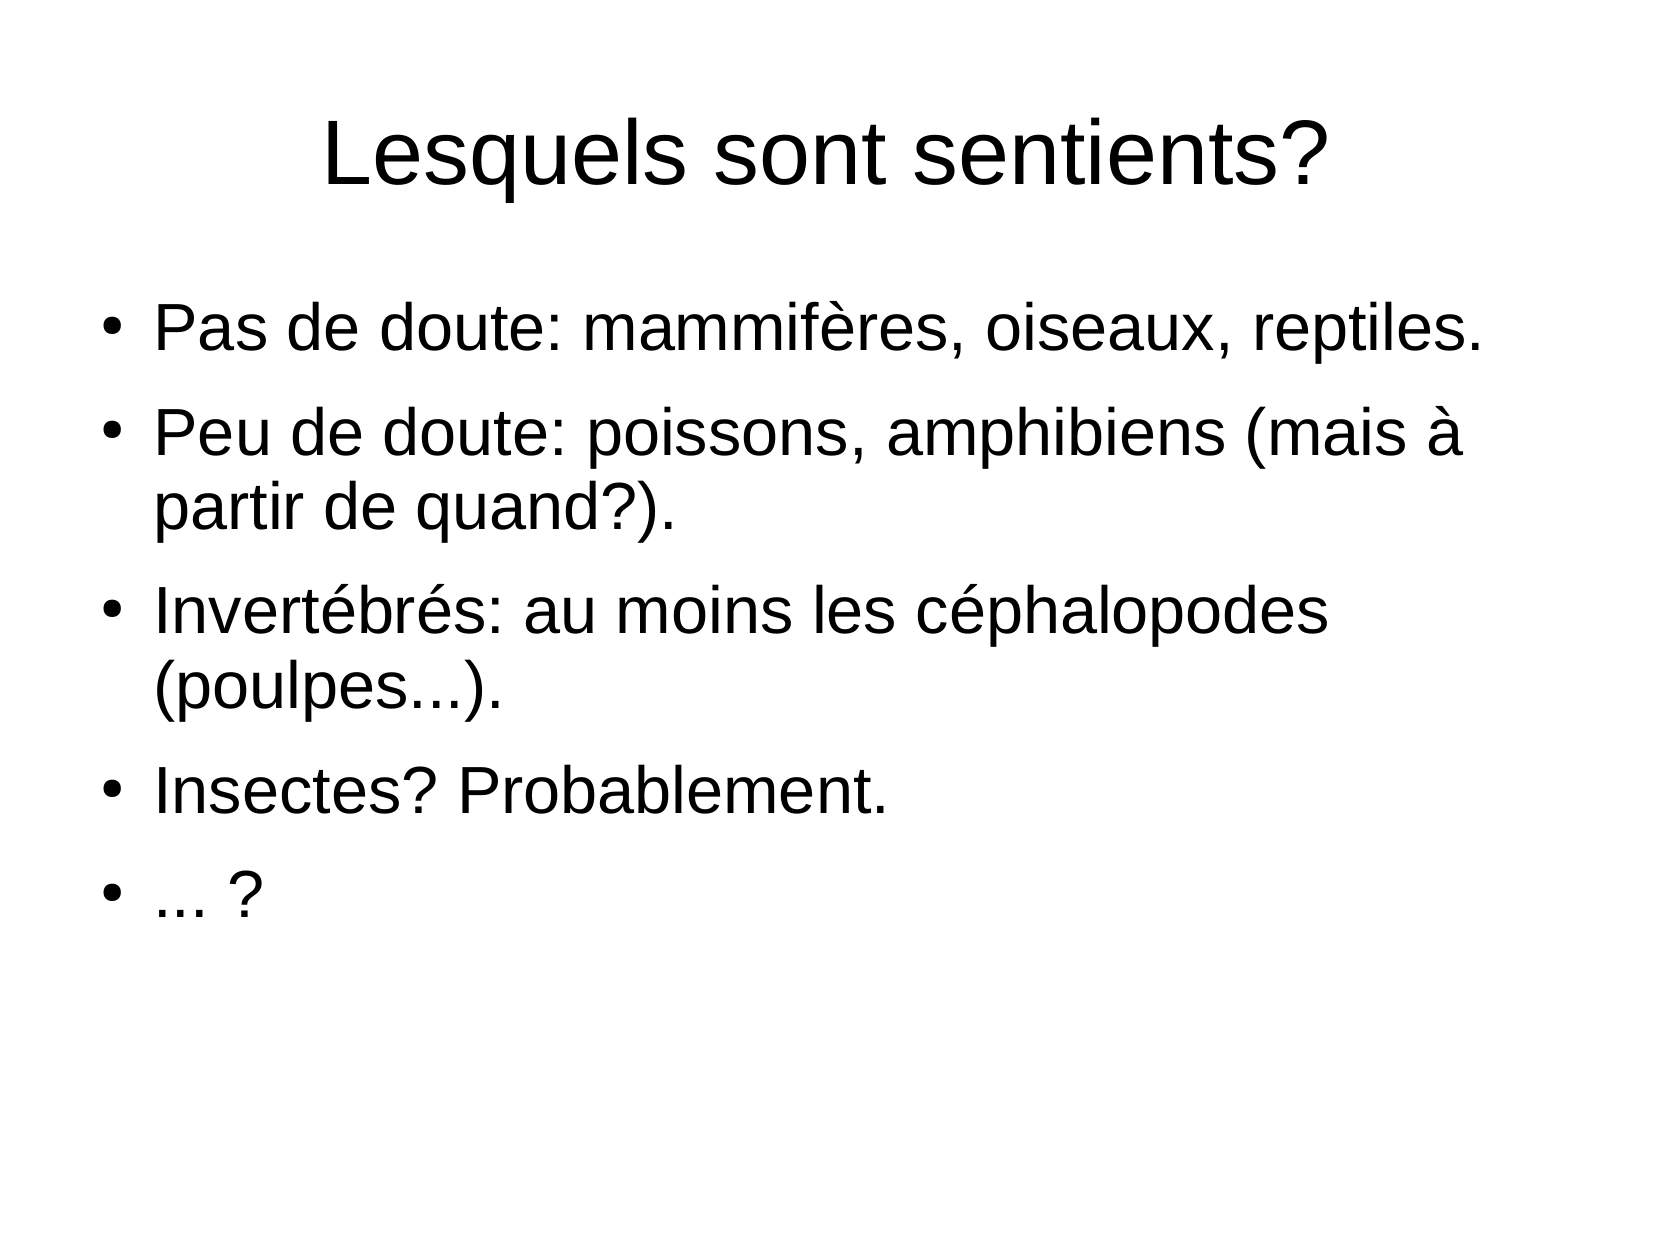

# Lesquels sont sentients?
Pas de doute: mammifères, oiseaux, reptiles.
Peu de doute: poissons, amphibiens (mais à partir de quand?).
Invertébrés: au moins les céphalopodes (poulpes...).
Insectes? Probablement.
... ?